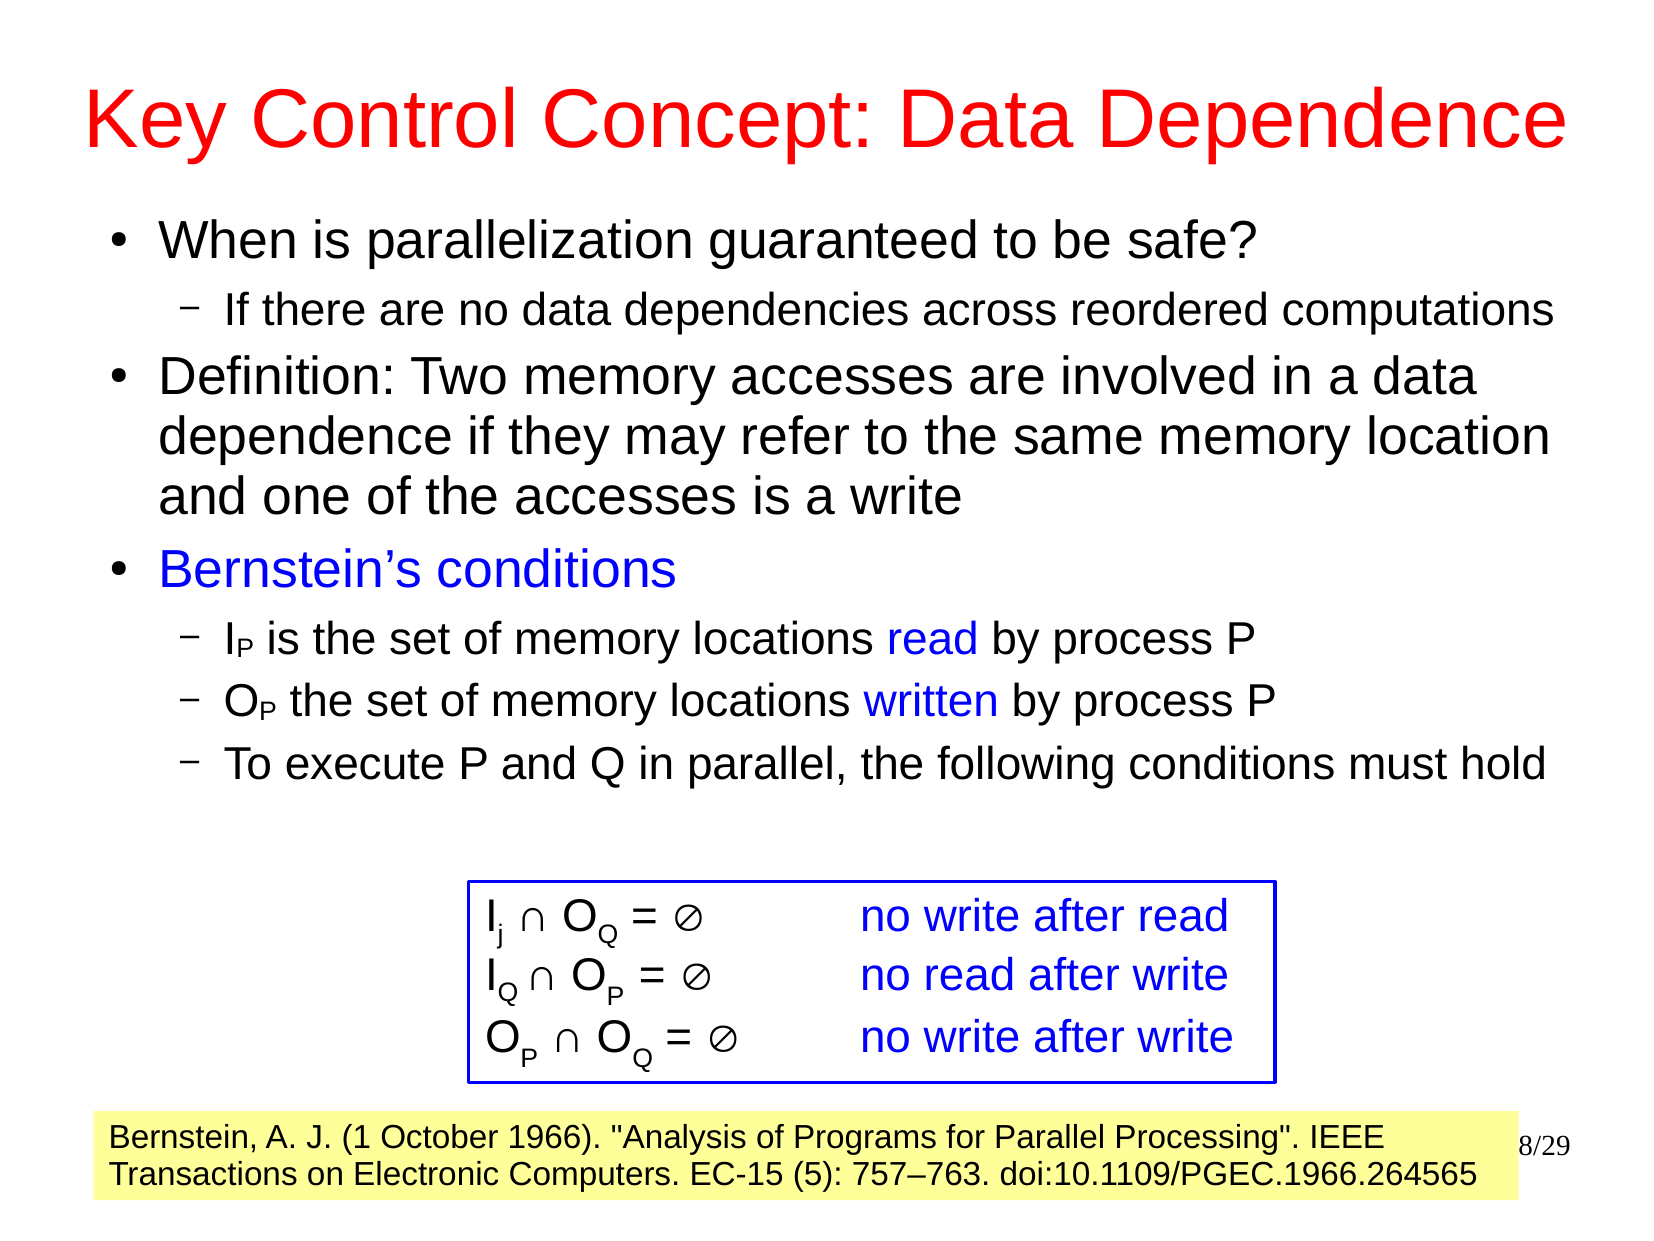

# Key Control Concept: Data Dependence
When is parallelization guaranteed to be safe?
If there are no data dependencies across reordered computations
Definition: Two memory accesses are involved in a data dependence if they may refer to the same memory location and one of the accesses is a write
Bernstein’s conditions
IP is the set of memory locations read by process P
OP the set of memory locations written by process P
To execute P and Q in parallel, the following conditions must hold
Ij ∩ OQ = Æ			no write after read
IQ ∩ OP = Æ		no read after write
OP ∩ OQ = Æ		no write after write
Bernstein, A. J. (1 October 1966). "Analysis of Programs for Parallel Processing". IEEE Transactions on Electronic Computers. EC-15 (5): 757–763. doi:10.1109/PGEC.1966.264565
Parallelizing Loops
8